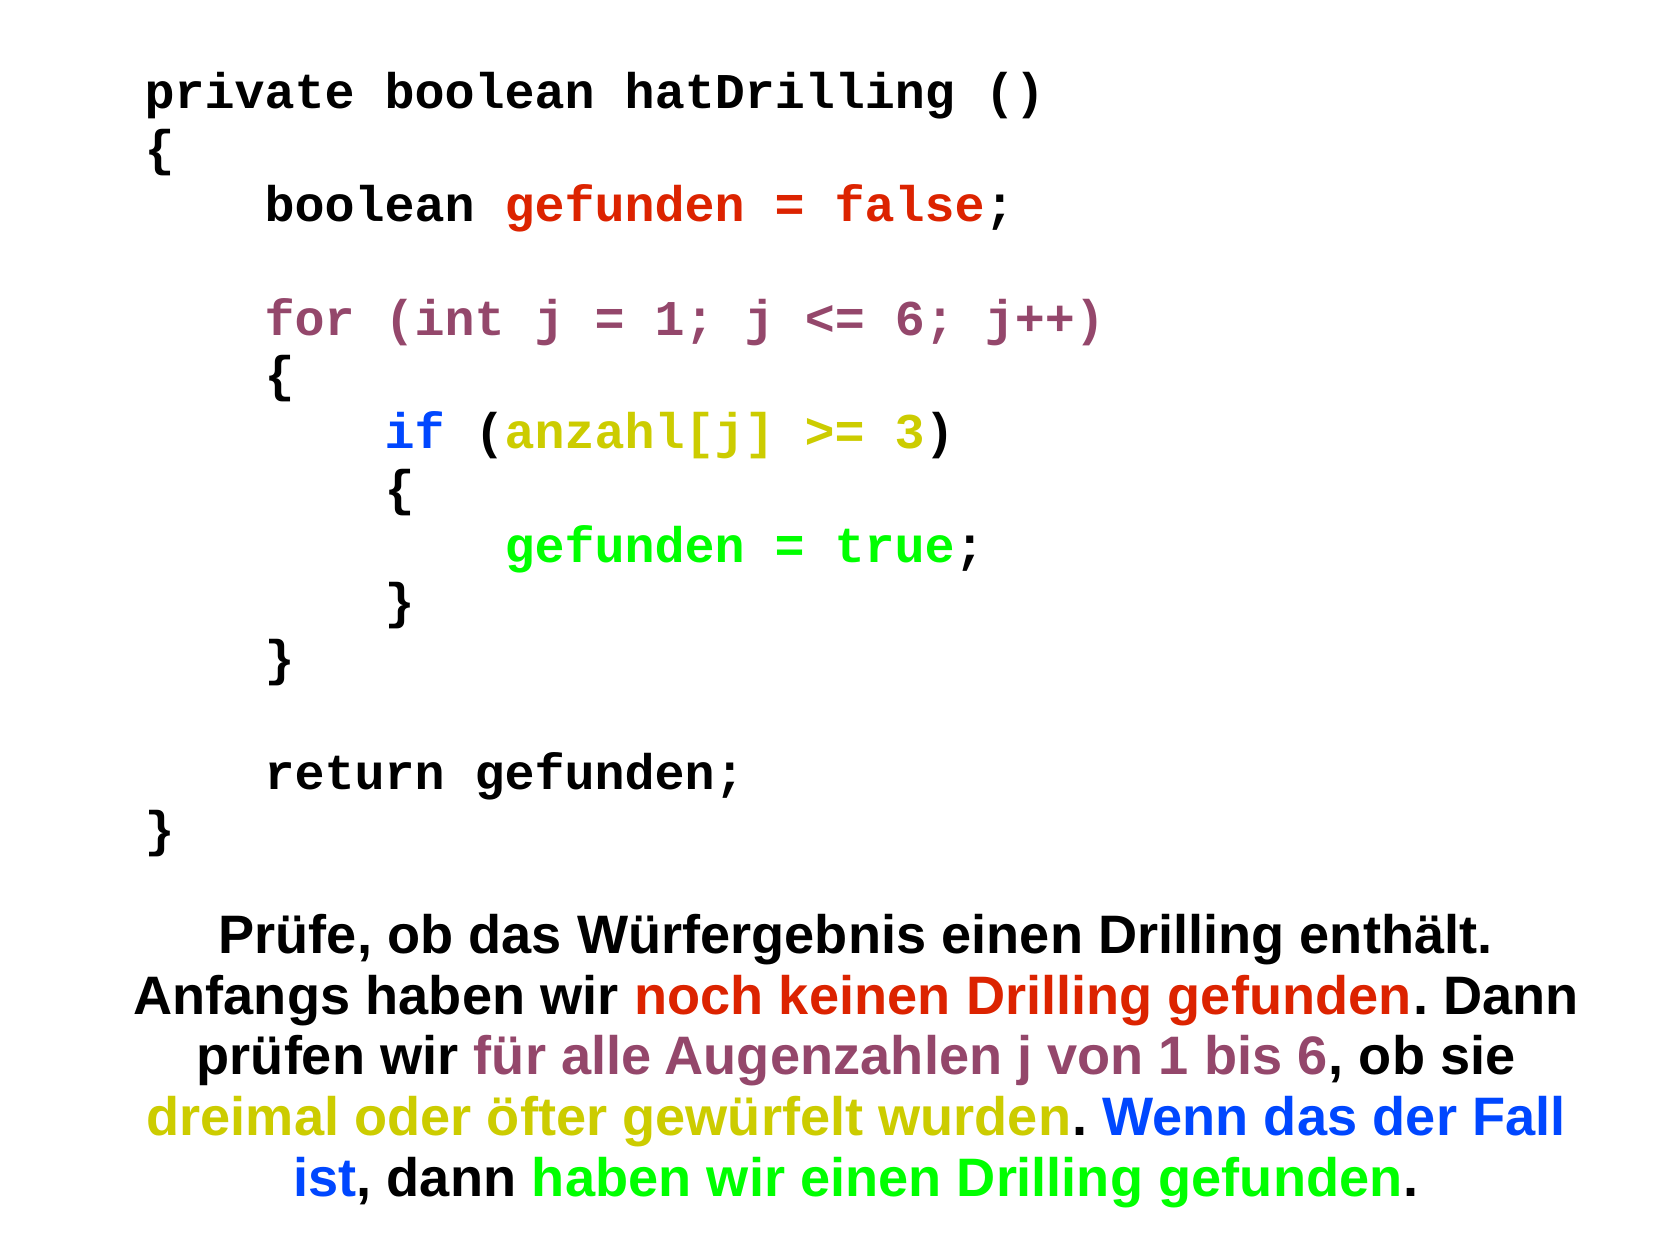

private boolean hatDrilling ()
{
 boolean gefunden = false;
 for (int j = 1; j <= 6; j++)
 {
 if (anzahl[j] >= 3)
 {
 gefunden = true;
 }
 }
 return gefunden;
}
Prüfe, ob das Würfergebnis einen Drilling enthält.
Anfangs haben wir noch keinen Drilling gefunden. Dann prüfen wir für alle Augenzahlen j von 1 bis 6, ob sie dreimal oder öfter gewürfelt wurden. Wenn das der Fall ist, dann haben wir einen Drilling gefunden.